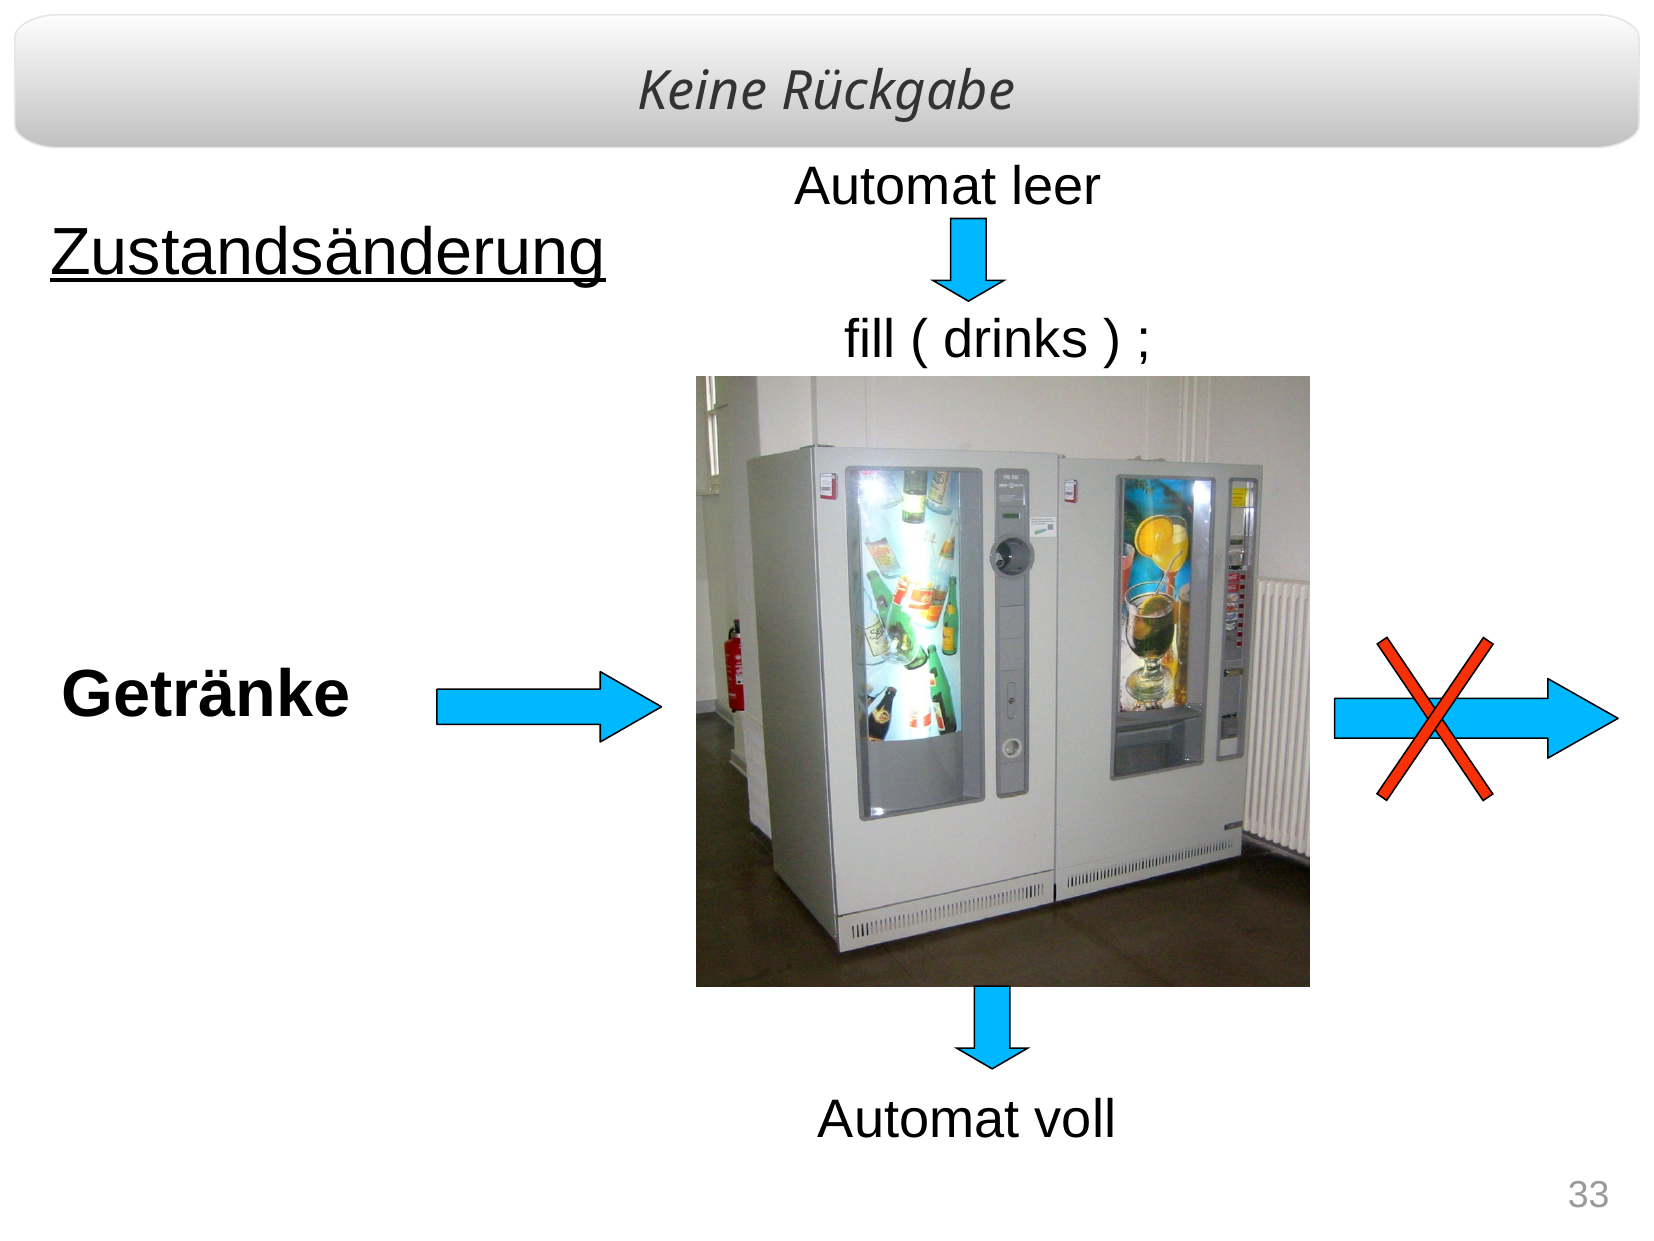

# Keine Rückgabe
Automat leer
Zustandsänderung
 fill ( drinks ) ;
Getränke
Automat voll